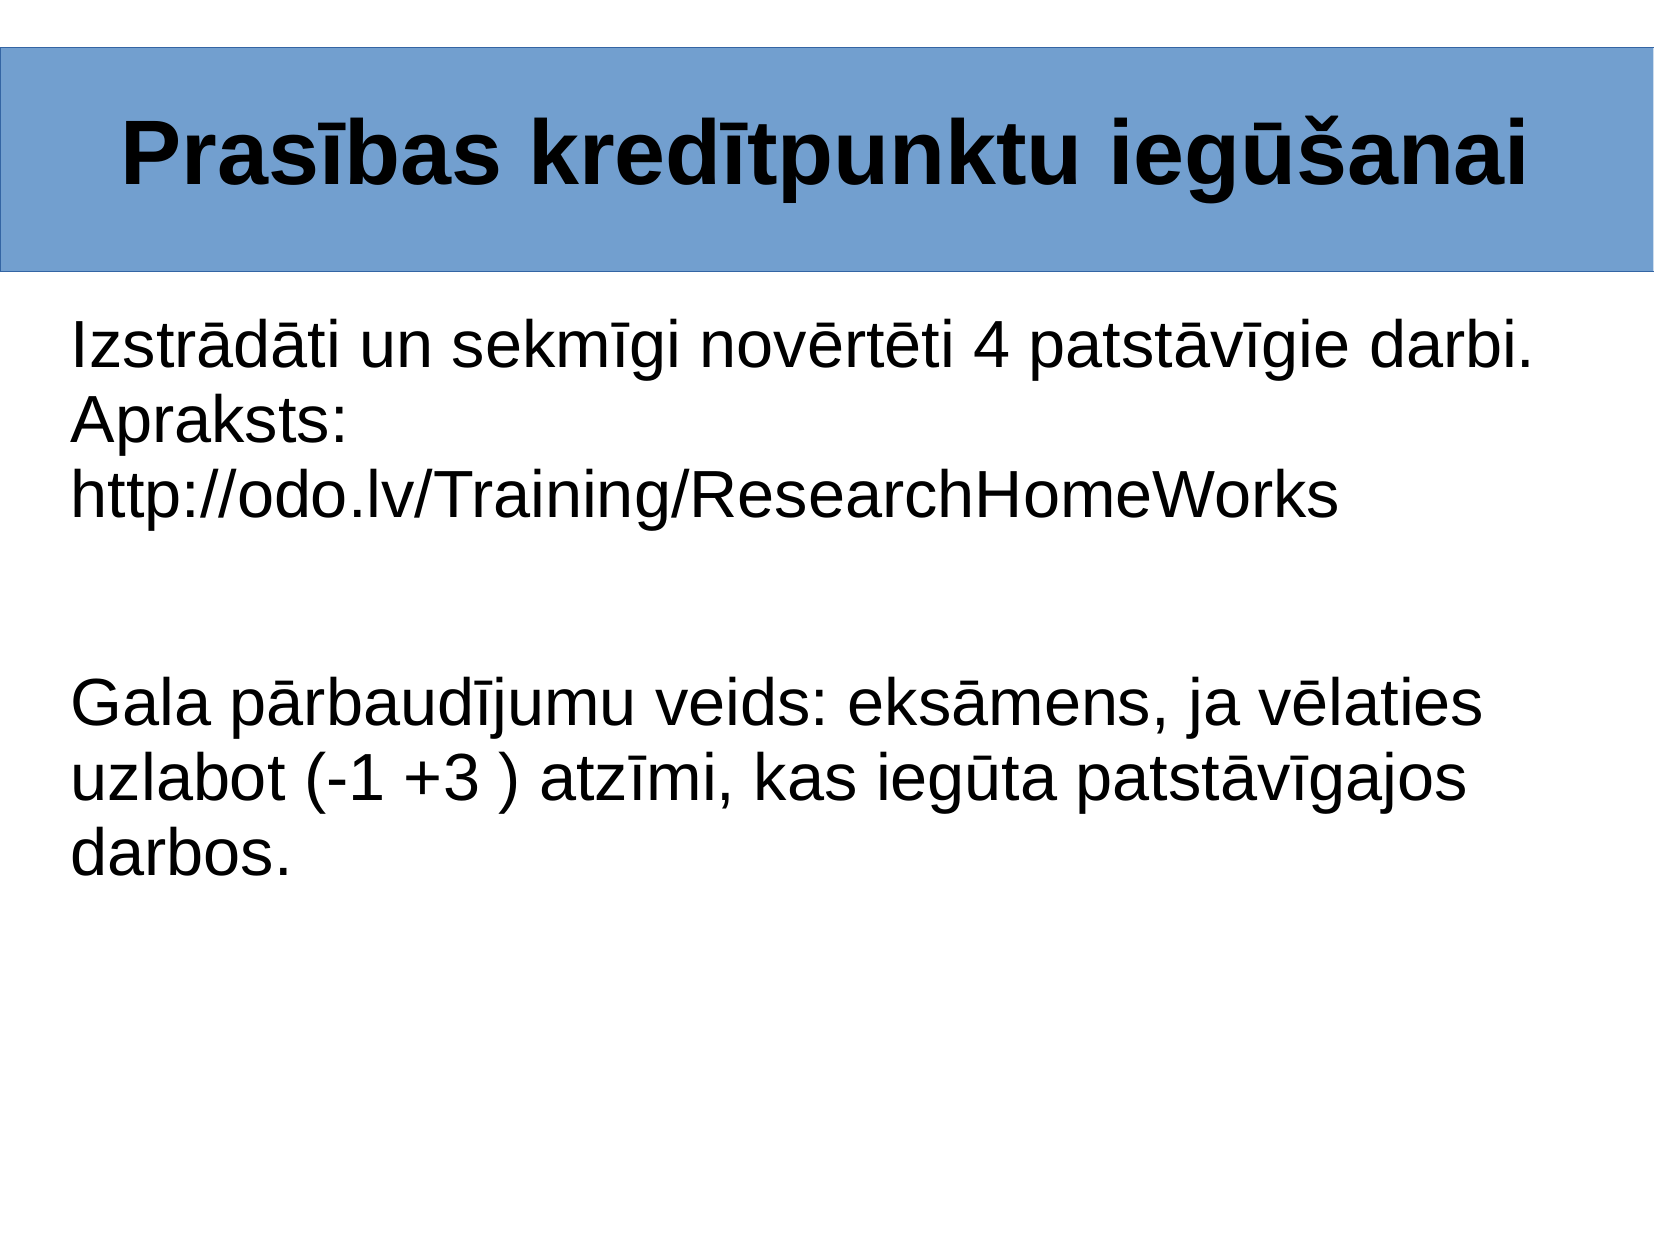

# Prasības kredītpunktu iegūšanai
Izstrādāti un sekmīgi novērtēti 4 patstāvīgie darbi. Apraksts: http://odo.lv/Training/ResearchHomeWorks
Gala pārbaudījumu veids: eksāmens, ja vēlaties uzlabot (-1 +3 ) atzīmi, kas iegūta patstāvīgajos darbos.